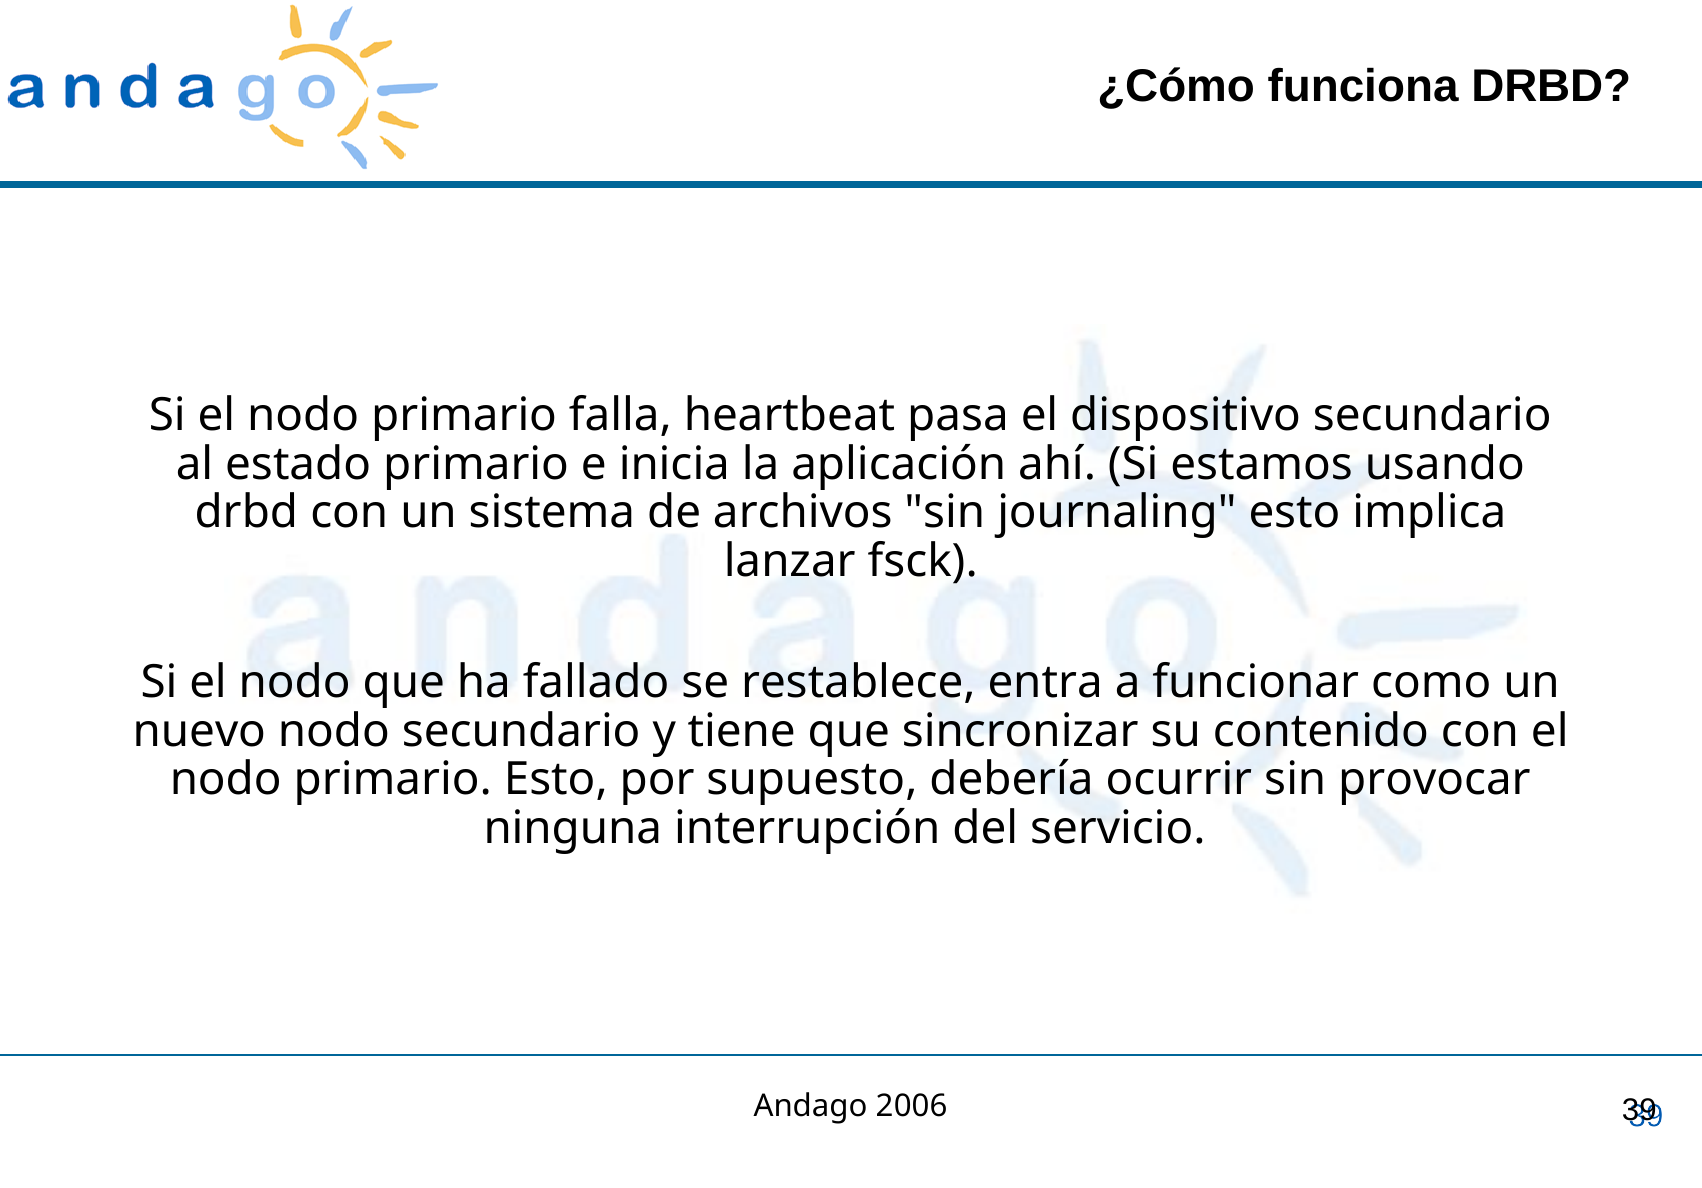

# ¿Cómo funciona DRBD?
Si el nodo primario falla, heartbeat pasa el dispositivo secundario al estado primario e inicia la aplicación ahí. (Si estamos usando drbd con un sistema de archivos "sin journaling" esto implica lanzar fsck).
Si el nodo que ha fallado se restablece, entra a funcionar como un nuevo nodo secundario y tiene que sincronizar su contenido con el nodo primario. Esto, por supuesto, debería ocurrir sin provocar ninguna interrupción del servicio.